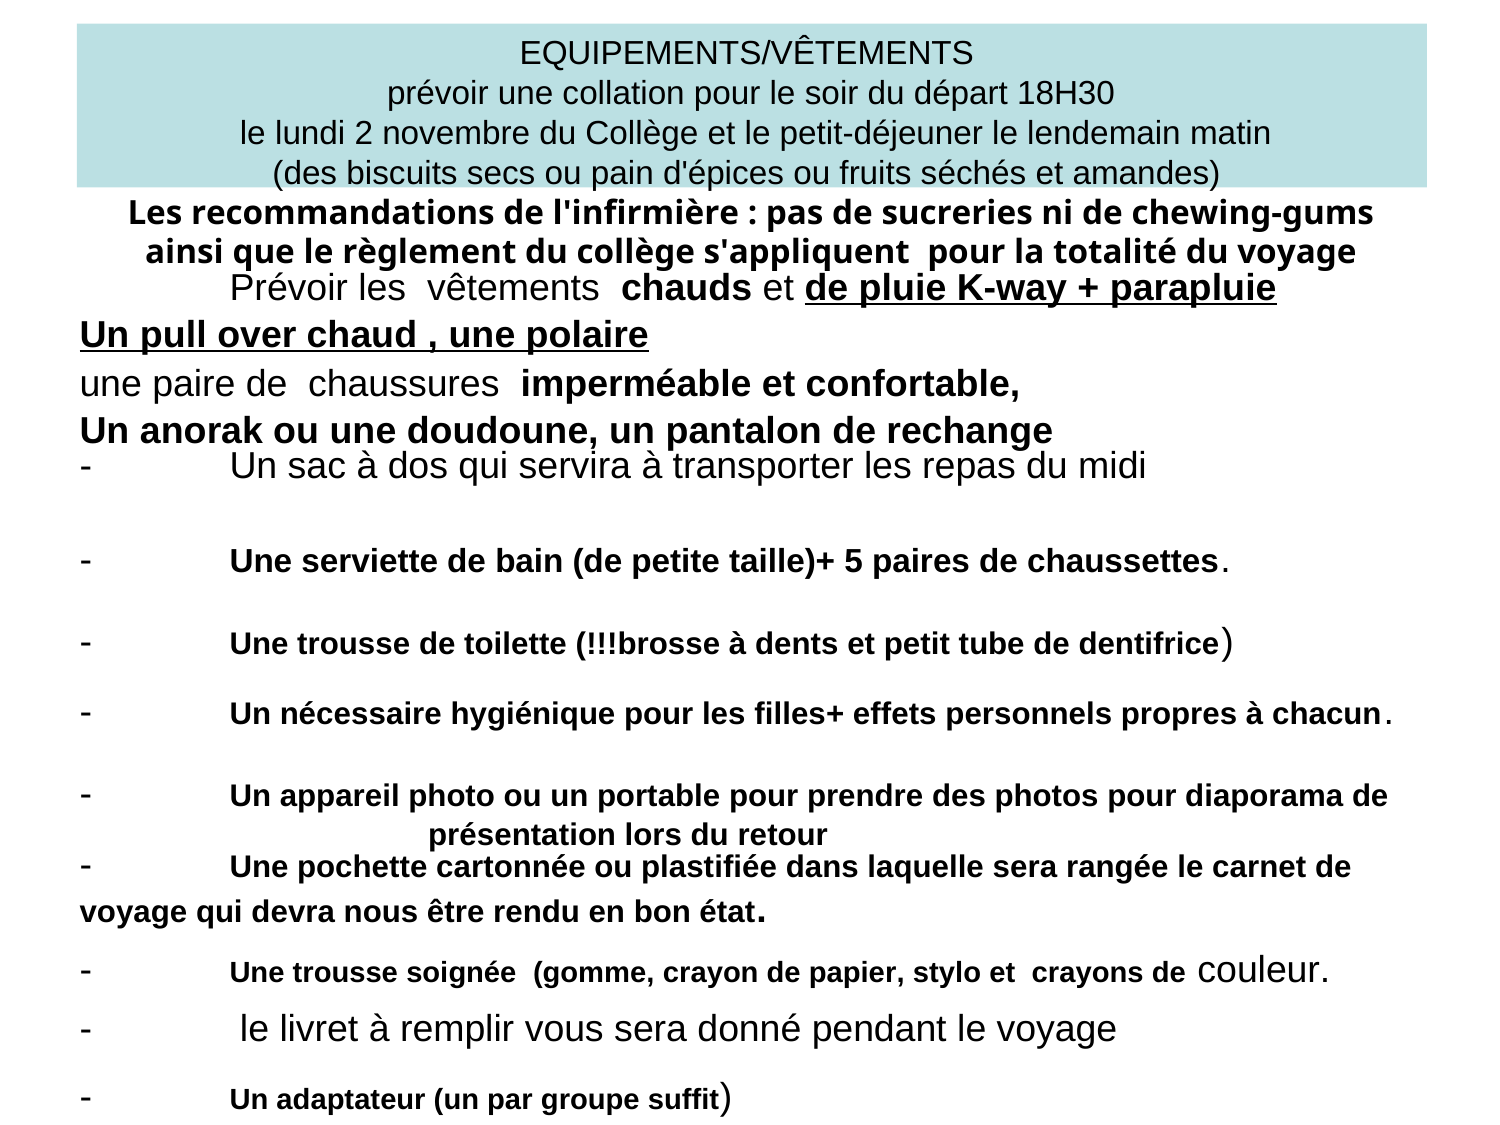

# EQUIPEMENTS/VÊTEMENTS prévoir une collation pour le soir du départ 18H30 le lundi 2 novembre du Collège et le petit-déjeuner le lendemain matin (des biscuits secs ou pain d'épices ou fruits séchés et amandes) Les recommandations de l'infirmière : pas de sucreries ni de chewing-gums ainsi que le règlement du collège s'appliquent pour la totalité du voyage
	Prévoir les vêtements chauds et de pluie K-way + parapluie
Un pull over chaud , une polaire
une paire de chaussures imperméable et confortable,
Un anorak ou une doudoune, un pantalon de rechange
- 	Un sac à dos qui servira à transporter les repas du midi
- 	Une serviette de bain (de petite taille)+ 5 paires de chaussettes.
-	Une trousse de toilette (!!!brosse à dents et petit tube de dentifrice)
-	Un nécessaire hygiénique pour les filles+ effets personnels propres à chacun.
-	Un appareil photo ou un portable pour prendre des photos pour diaporama de présentation lors du retour
-	Une pochette cartonnée ou plastifiée dans laquelle sera rangée le carnet de voyage qui devra nous être rendu en bon état.
-	Une trousse soignée (gomme, crayon de papier, stylo et crayons de couleur.
-	 le livret à remplir vous sera donné pendant le voyage
-	Un adaptateur (un par groupe suffit)